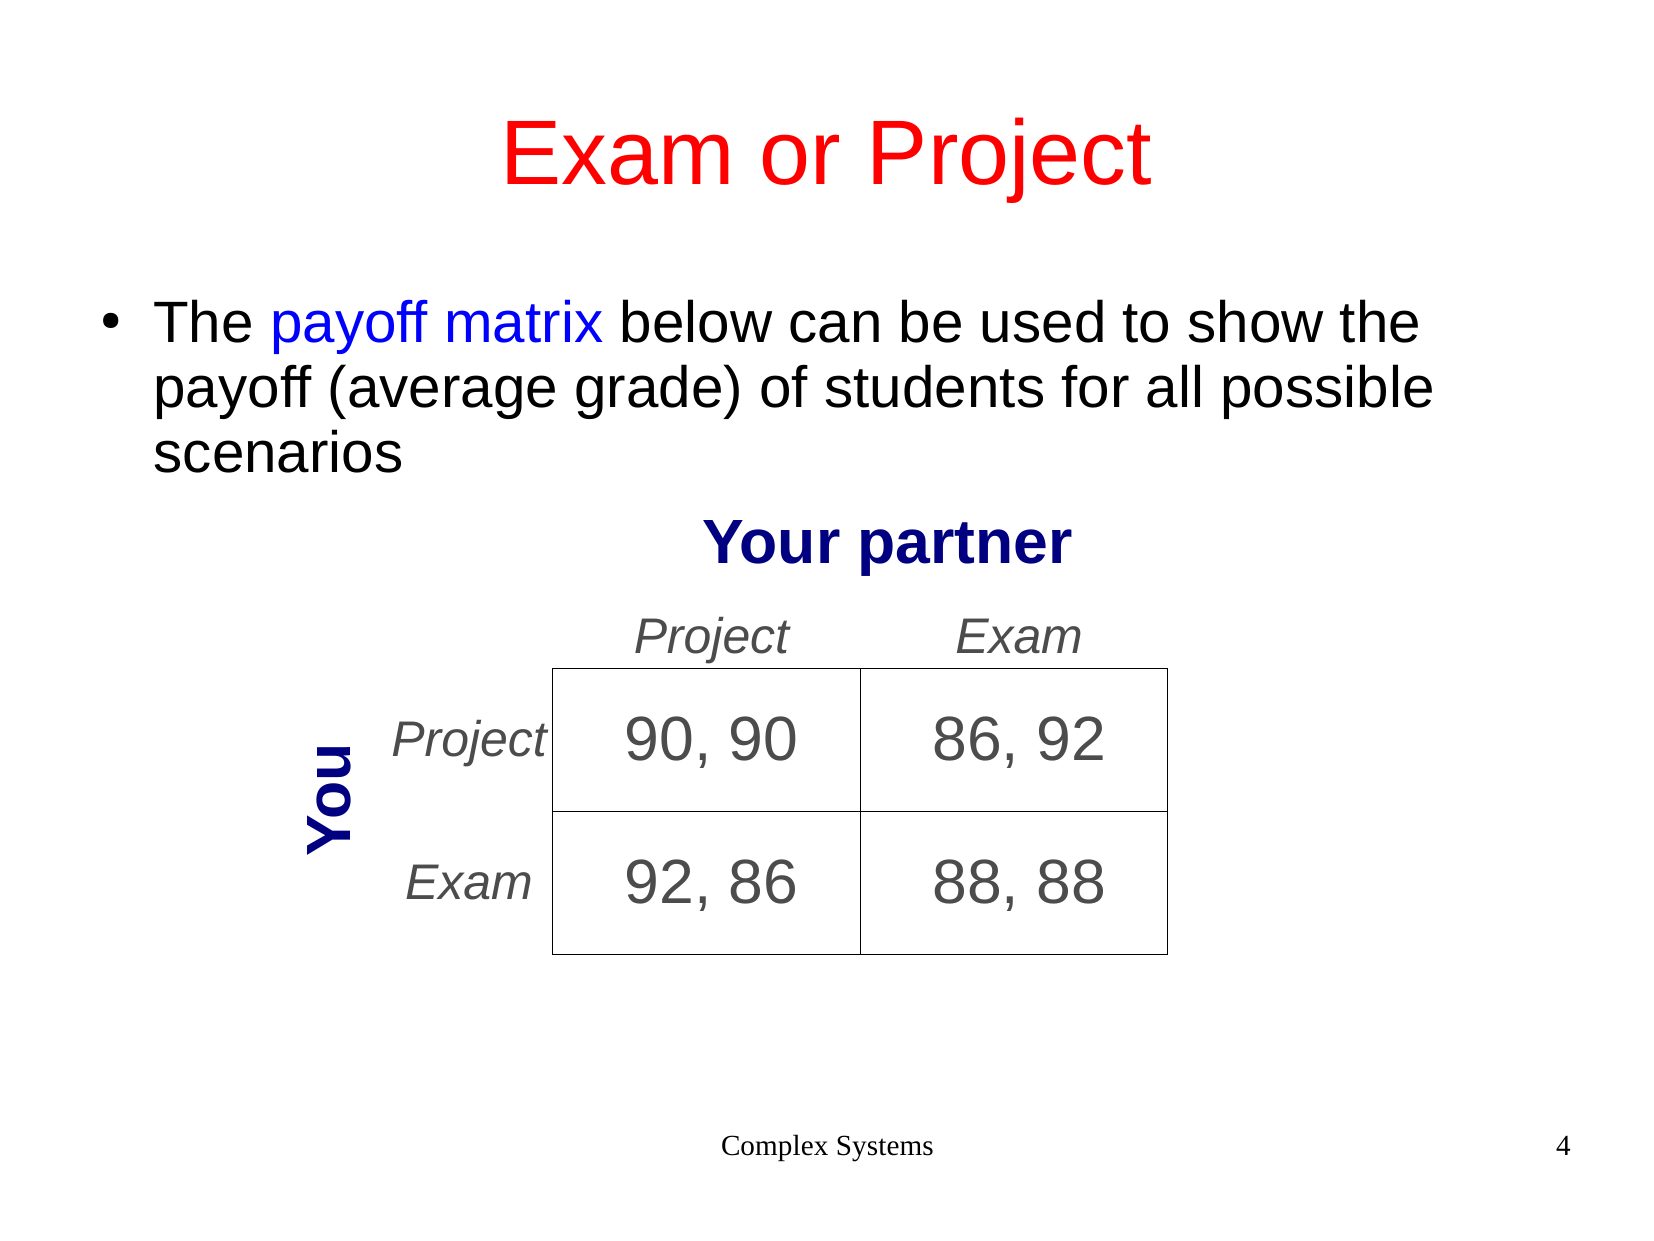

# Exam or Project
The payoff matrix below can be used to show the payoff (average grade) of students for all possible scenarios
Your partner
| | Project | Exam |
| --- | --- | --- |
| Project | 90, 90 | 86, 92 |
| Exam | 92, 86 | 88, 88 |
You
Complex Systems
4